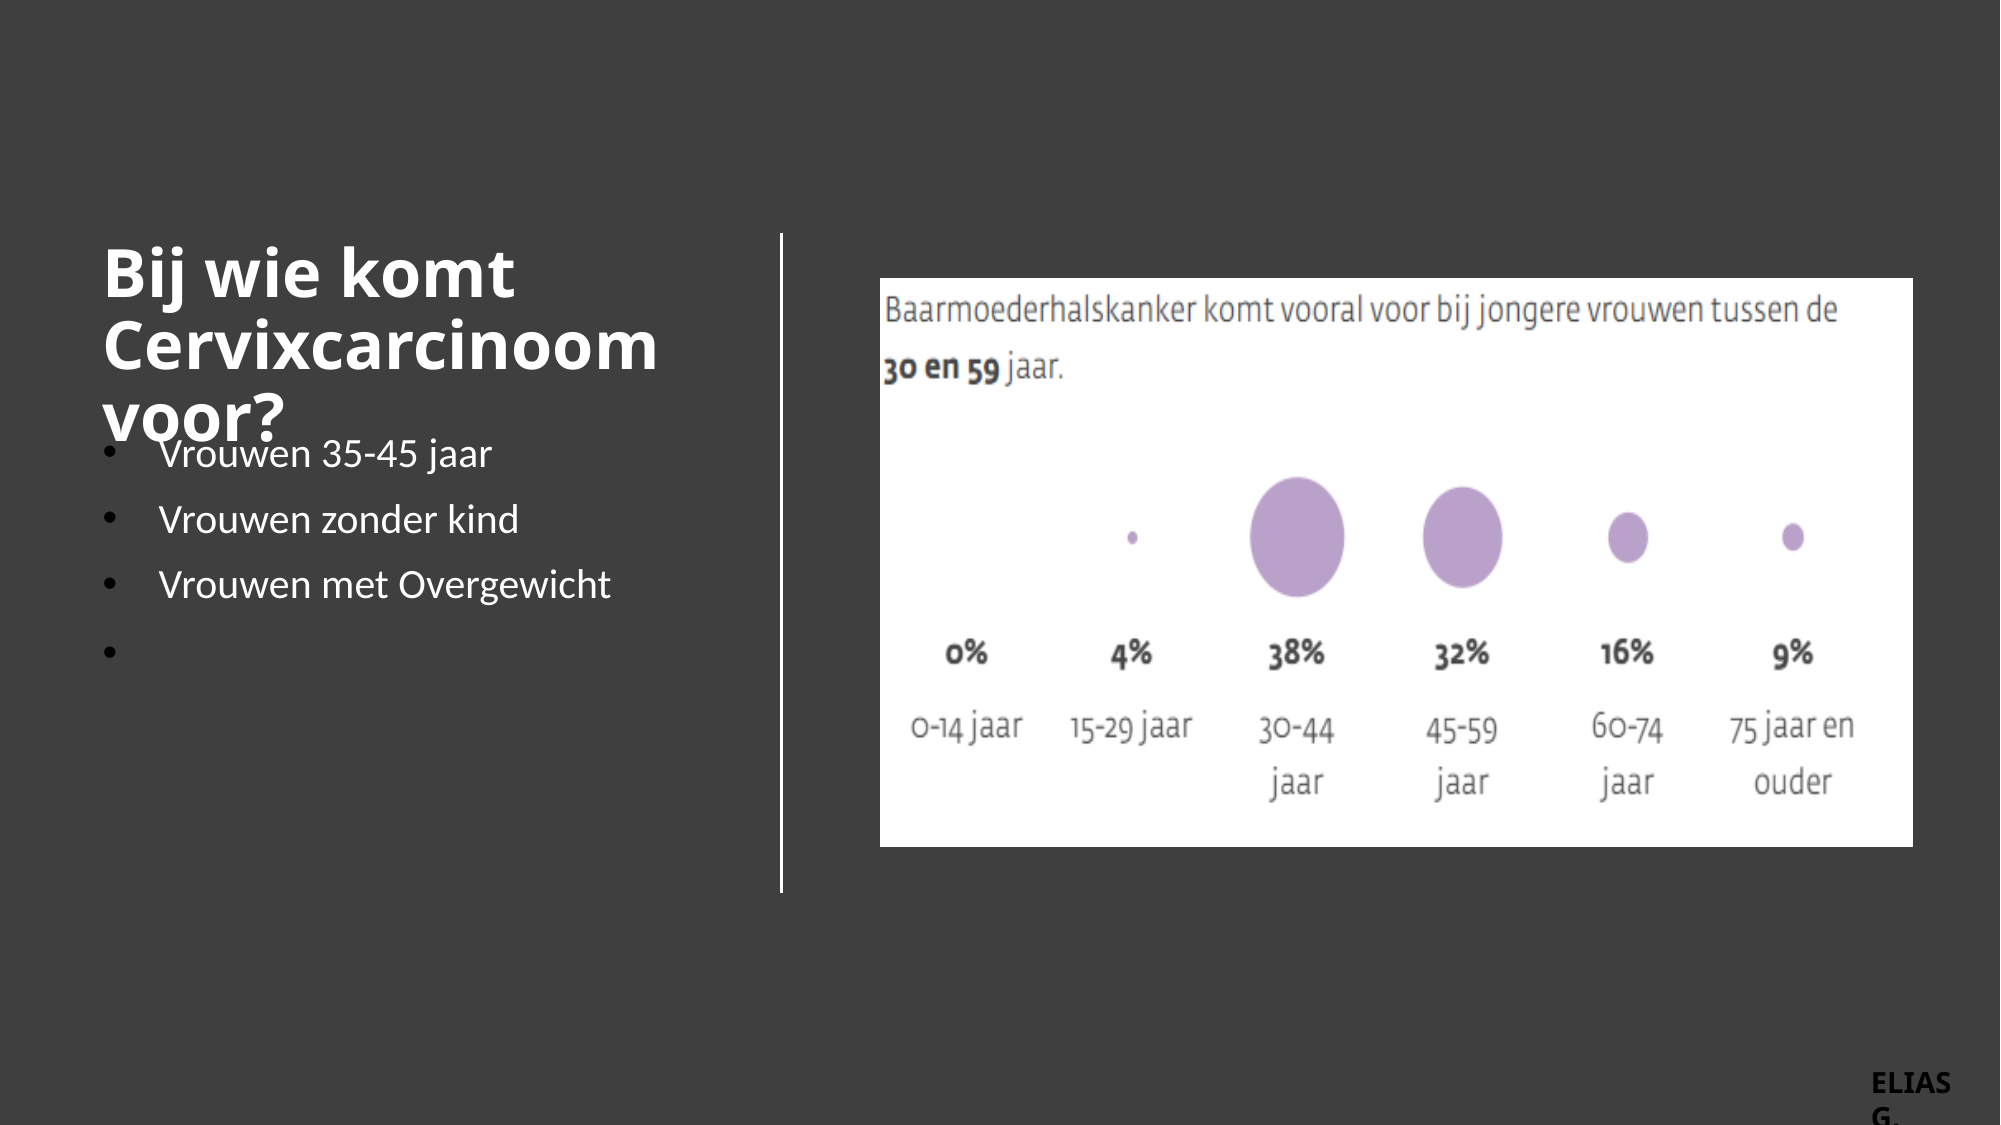

# Bij wie komt Cervixcarcinoom voor?
Vrouwen 35-45 jaar
Vrouwen zonder kind
Vrouwen met Overgewicht
ELIAS G.